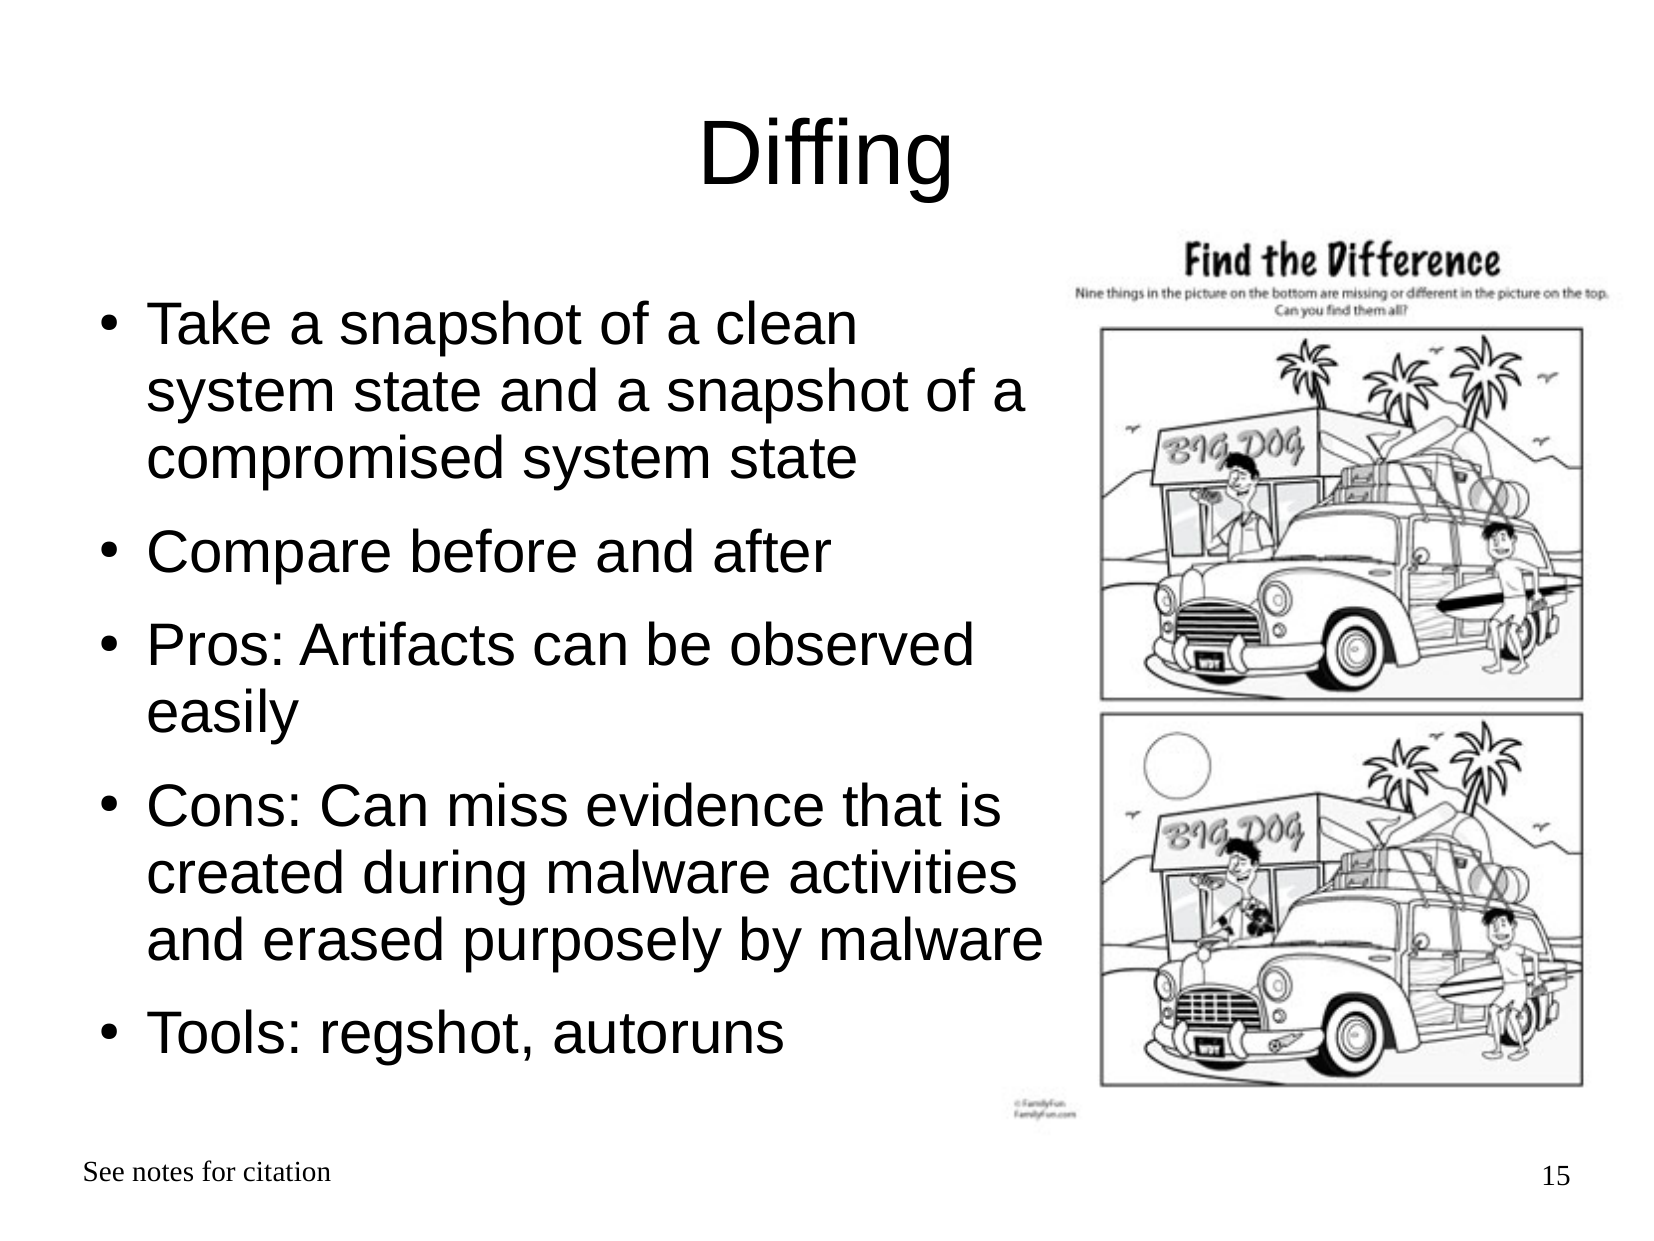

# Diffing
Take a snapshot of a clean system state and a snapshot of a compromised system state
Compare before and after
Pros: Artifacts can be observed easily
Cons: Can miss evidence that is created during malware activities and erased purposely by malware
Tools: regshot, autoruns
See notes for citation
15